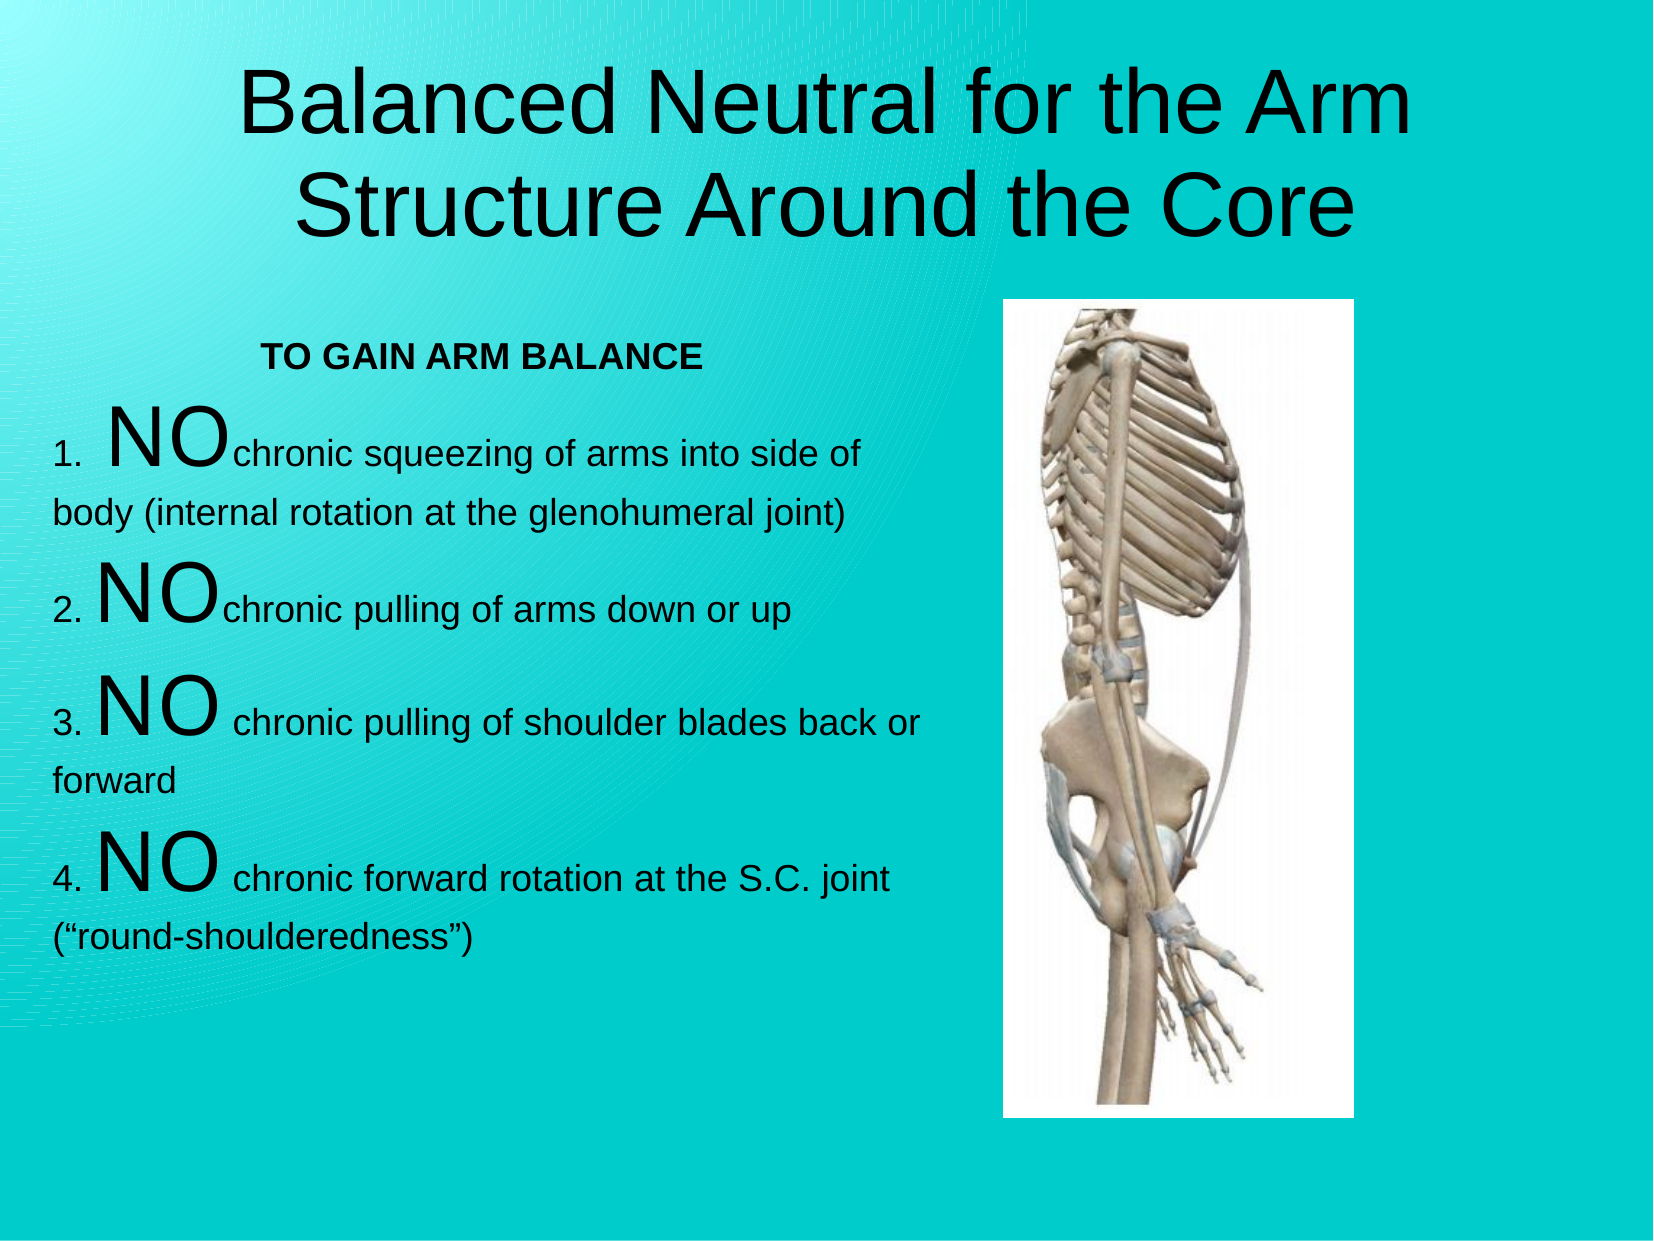

# Balanced Neutral for the Arm Structure Around the Core
TO GAIN ARM BALANCE
1. NOchronic squeezing of arms into side of body (internal rotation at the glenohumeral joint)
2. NOchronic pulling of arms down or up
3. NO chronic pulling of shoulder blades back or forward
4. NO chronic forward rotation at the S.C. joint​ (“round-shoulderedness”)